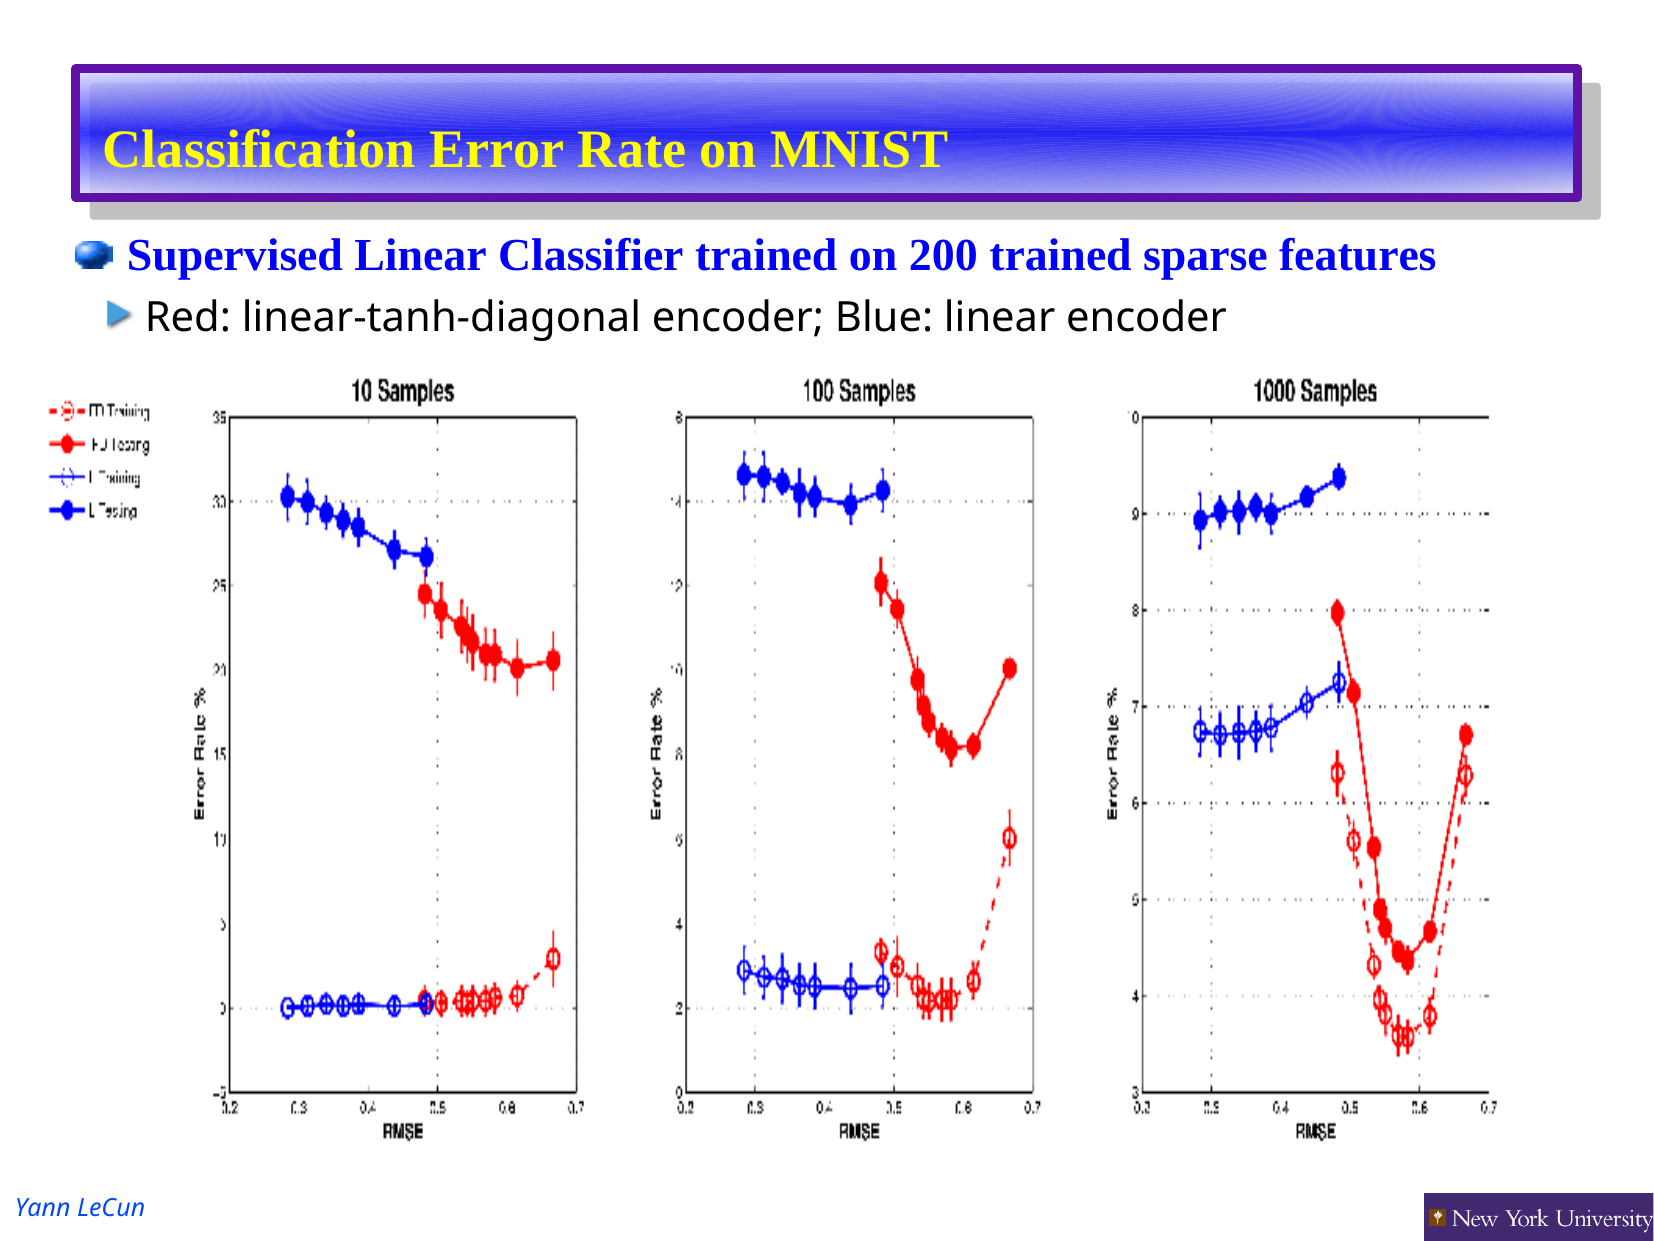

# Classification Error Rate on MNIST
Supervised Linear Classifier trained on 200 trained sparse features
Red: linear-tanh-diagonal encoder; Blue: linear encoder